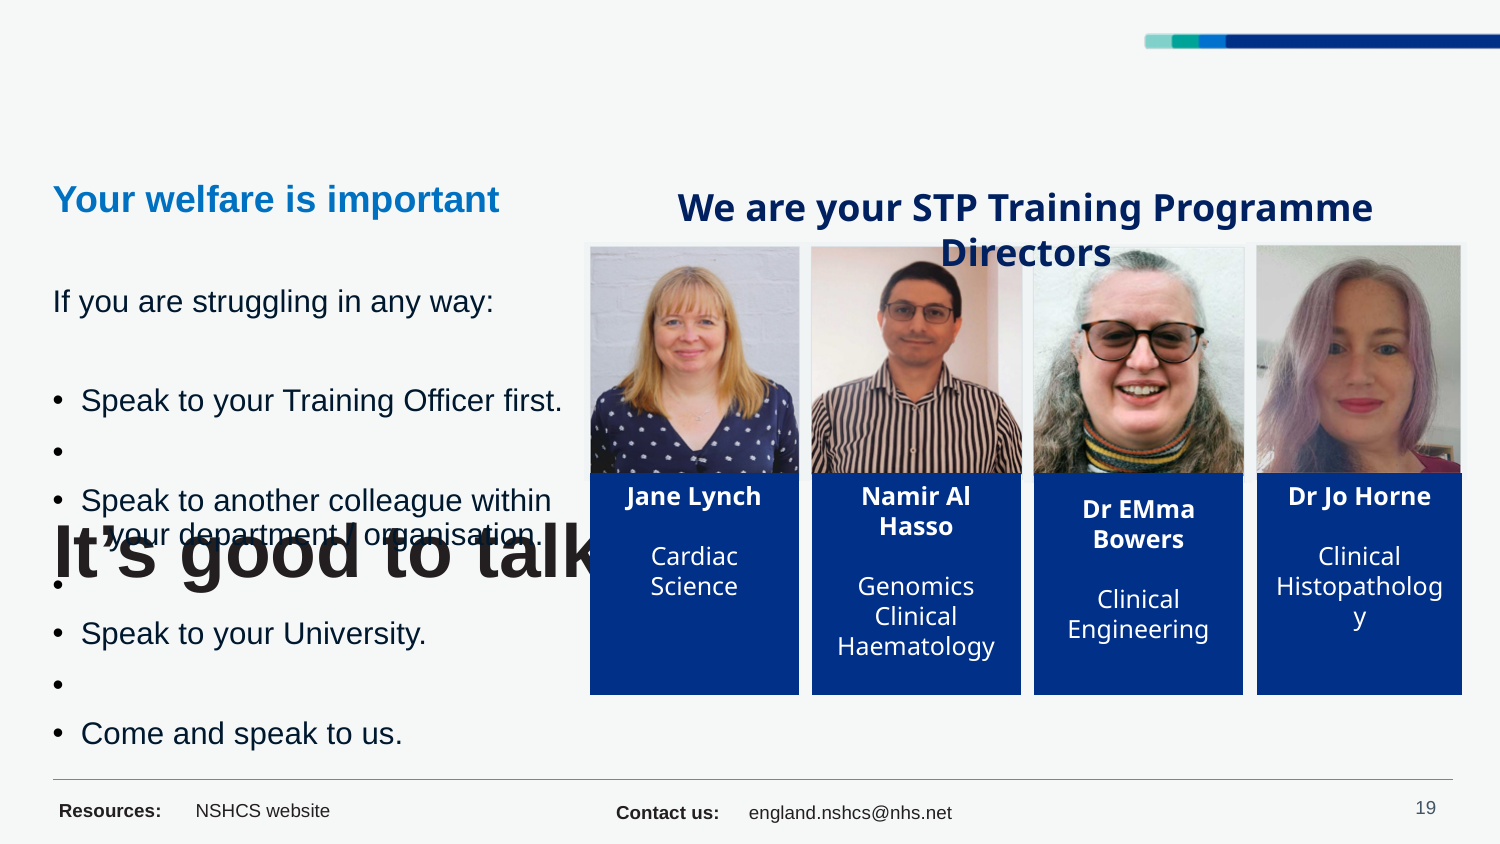

Your welfare is important
If you are struggling in any way:
Speak to your Training Officer first.
Speak to another colleague within your department / organisation.
Speak to your University.
Come and speak to us.
We are your STP Training Programme Directors
# It’s good to talk
Jane Lynch
Cardiac Science
Namir Al Hasso
Genomics Clinical Haematology
Dr EMma Bowers
Clinical Engineering
Dr Jo Horne
Clinical Histopathology
NSHCS website
Resources:
england.nshcs@nhs.net
Contact us: